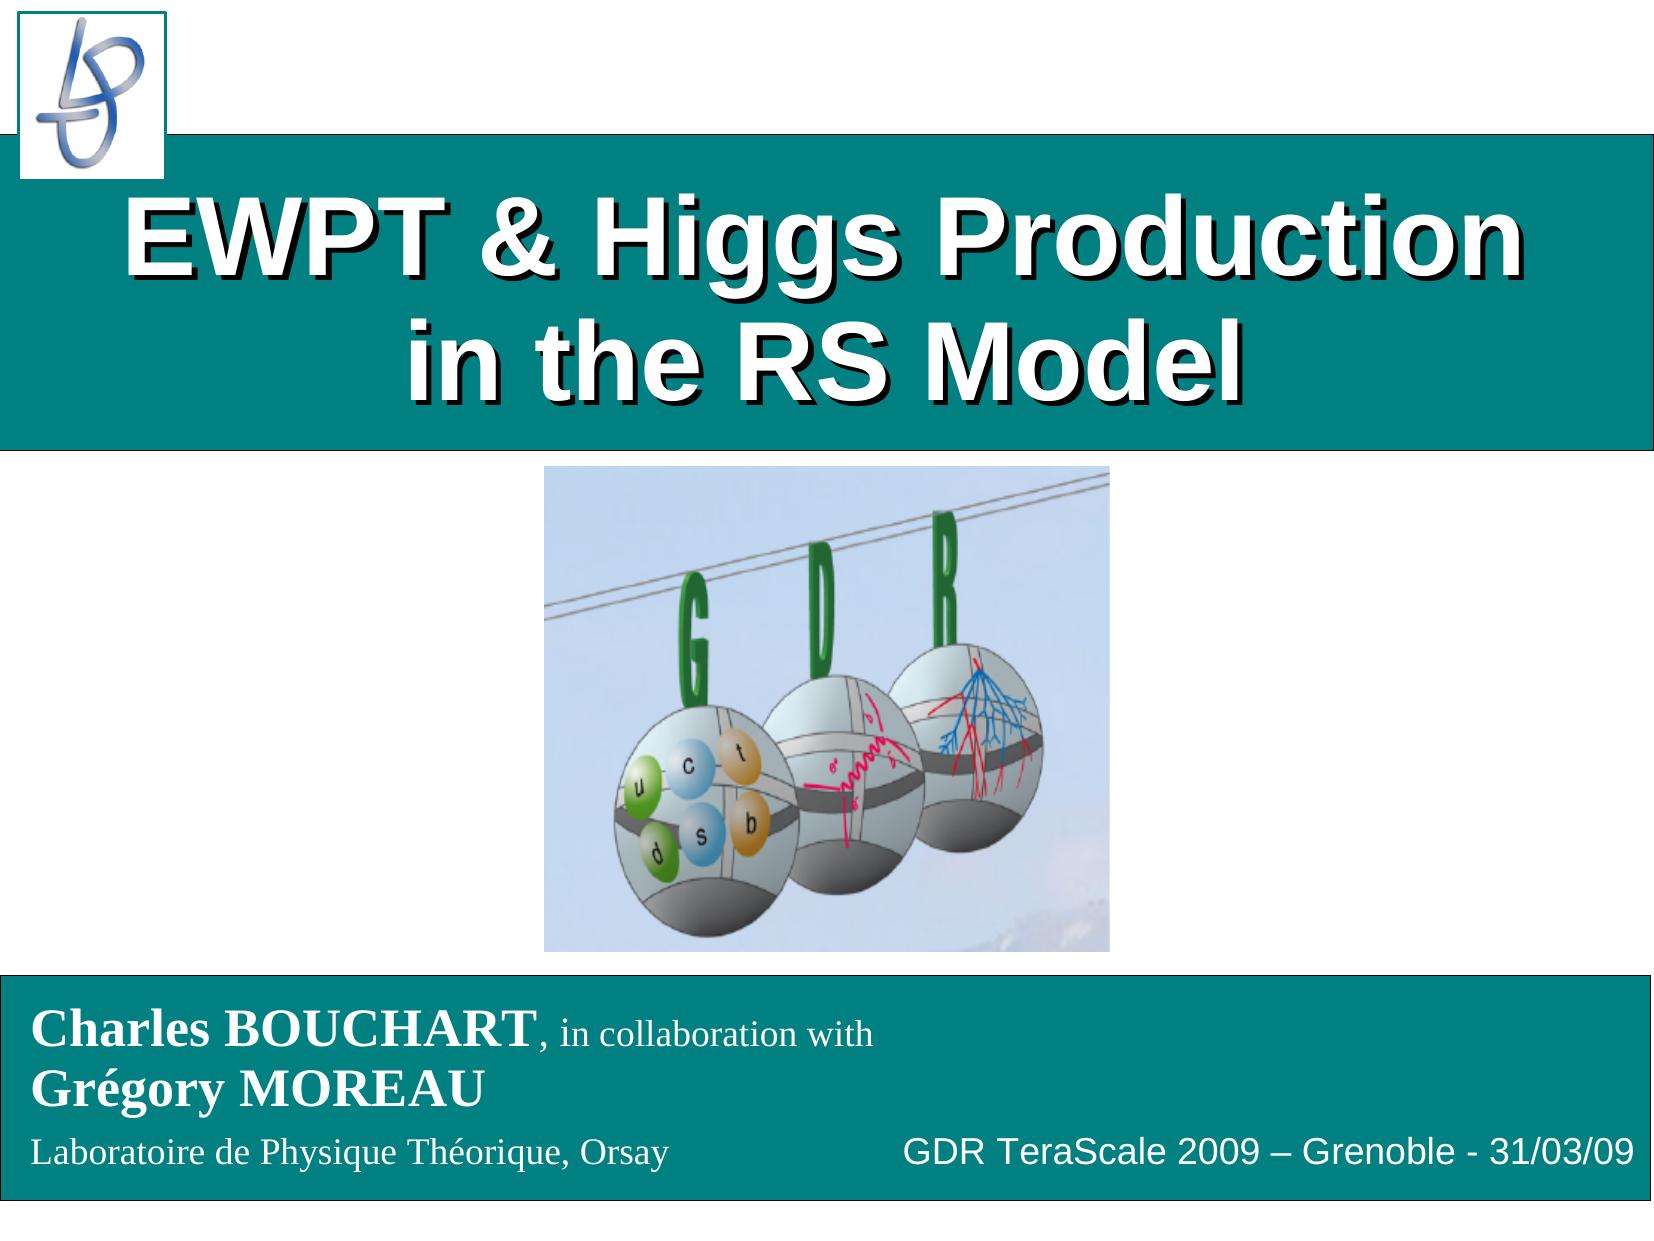

EWPT & Higgs Production
in the RS Model
Charles BOUCHART, in collaboration with
Grégory MOREAU
Laboratoire de Physique Théorique, Orsay			 GDR TeraScale 2009 – Grenoble - 31/03/09